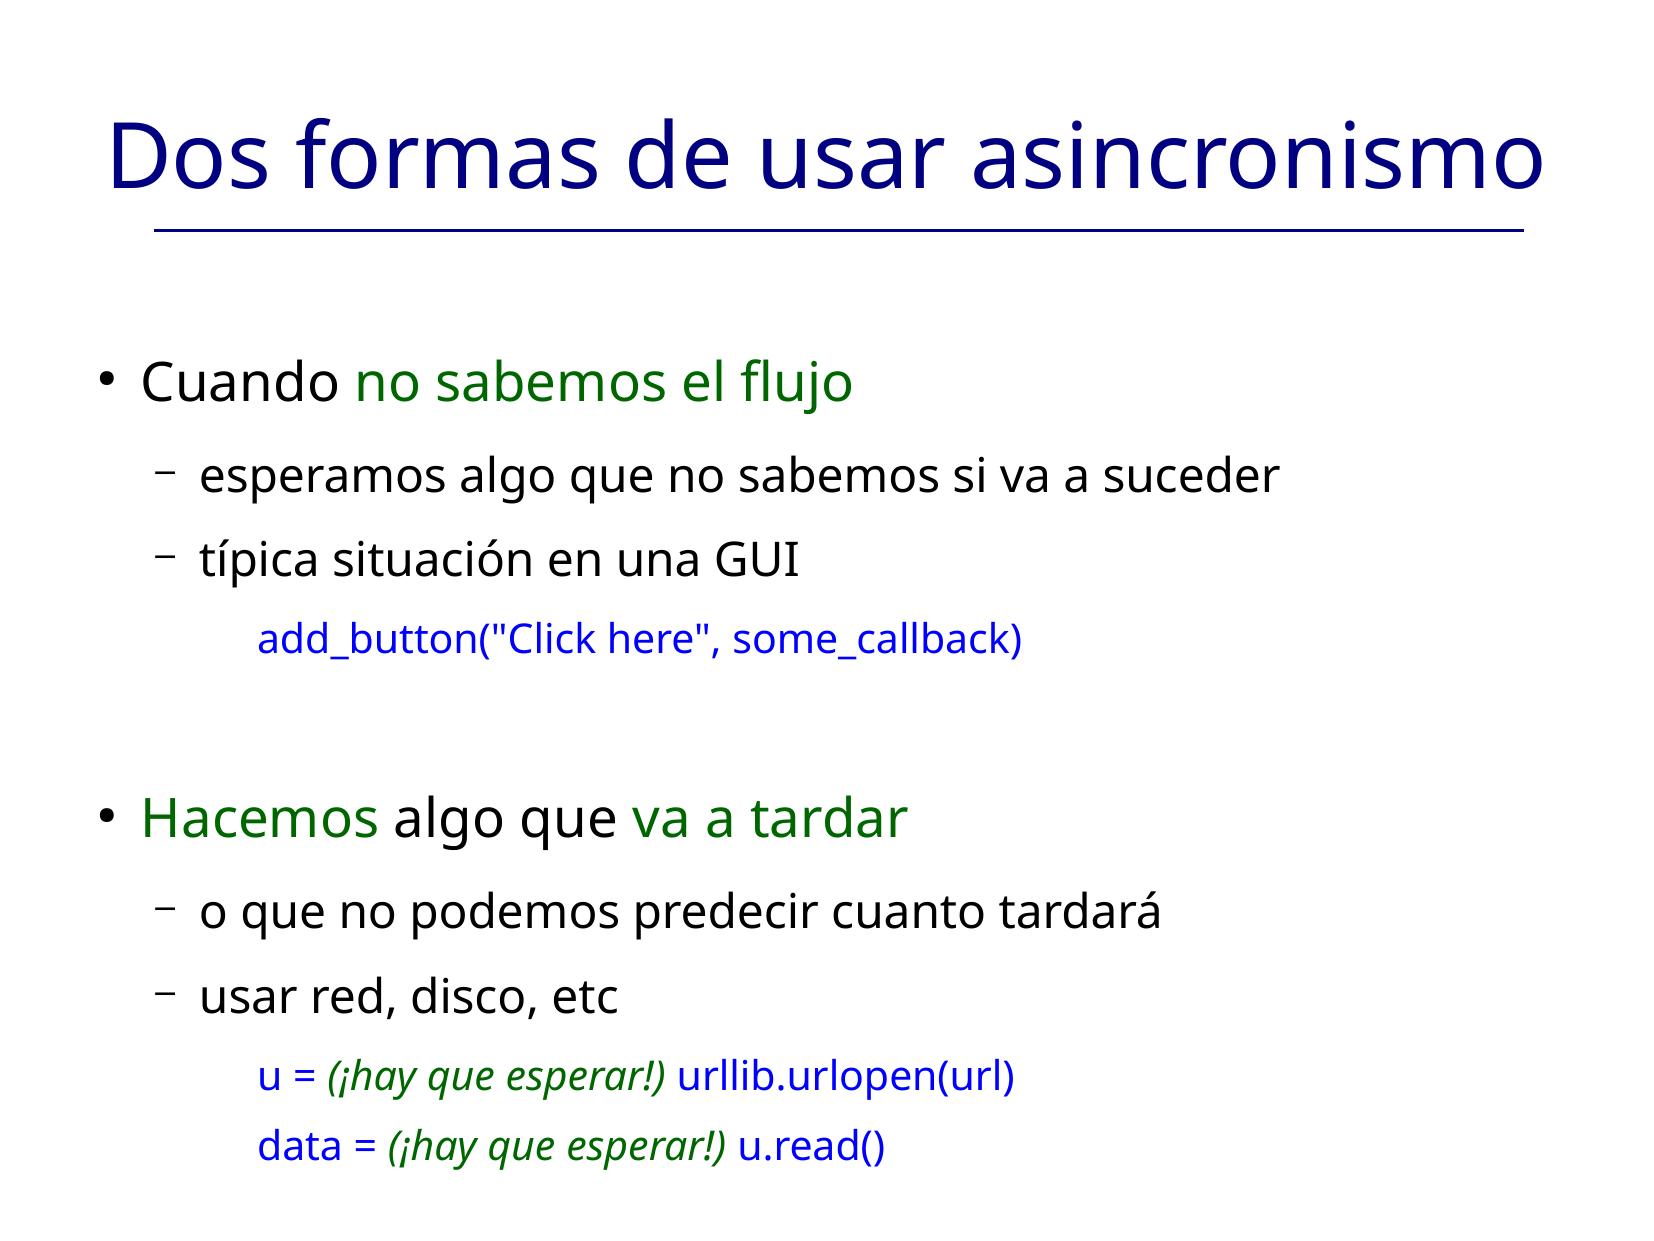

# Dos formas de usar asincronismo
Cuando no sabemos el flujo
esperamos algo que no sabemos si va a suceder
típica situación en una GUI
add_button("Click here", some_callback)
Hacemos algo que va a tardar
o que no podemos predecir cuanto tardará
usar red, disco, etc
u = (¡hay que esperar!) urllib.urlopen(url)
data = (¡hay que esperar!) u.read()